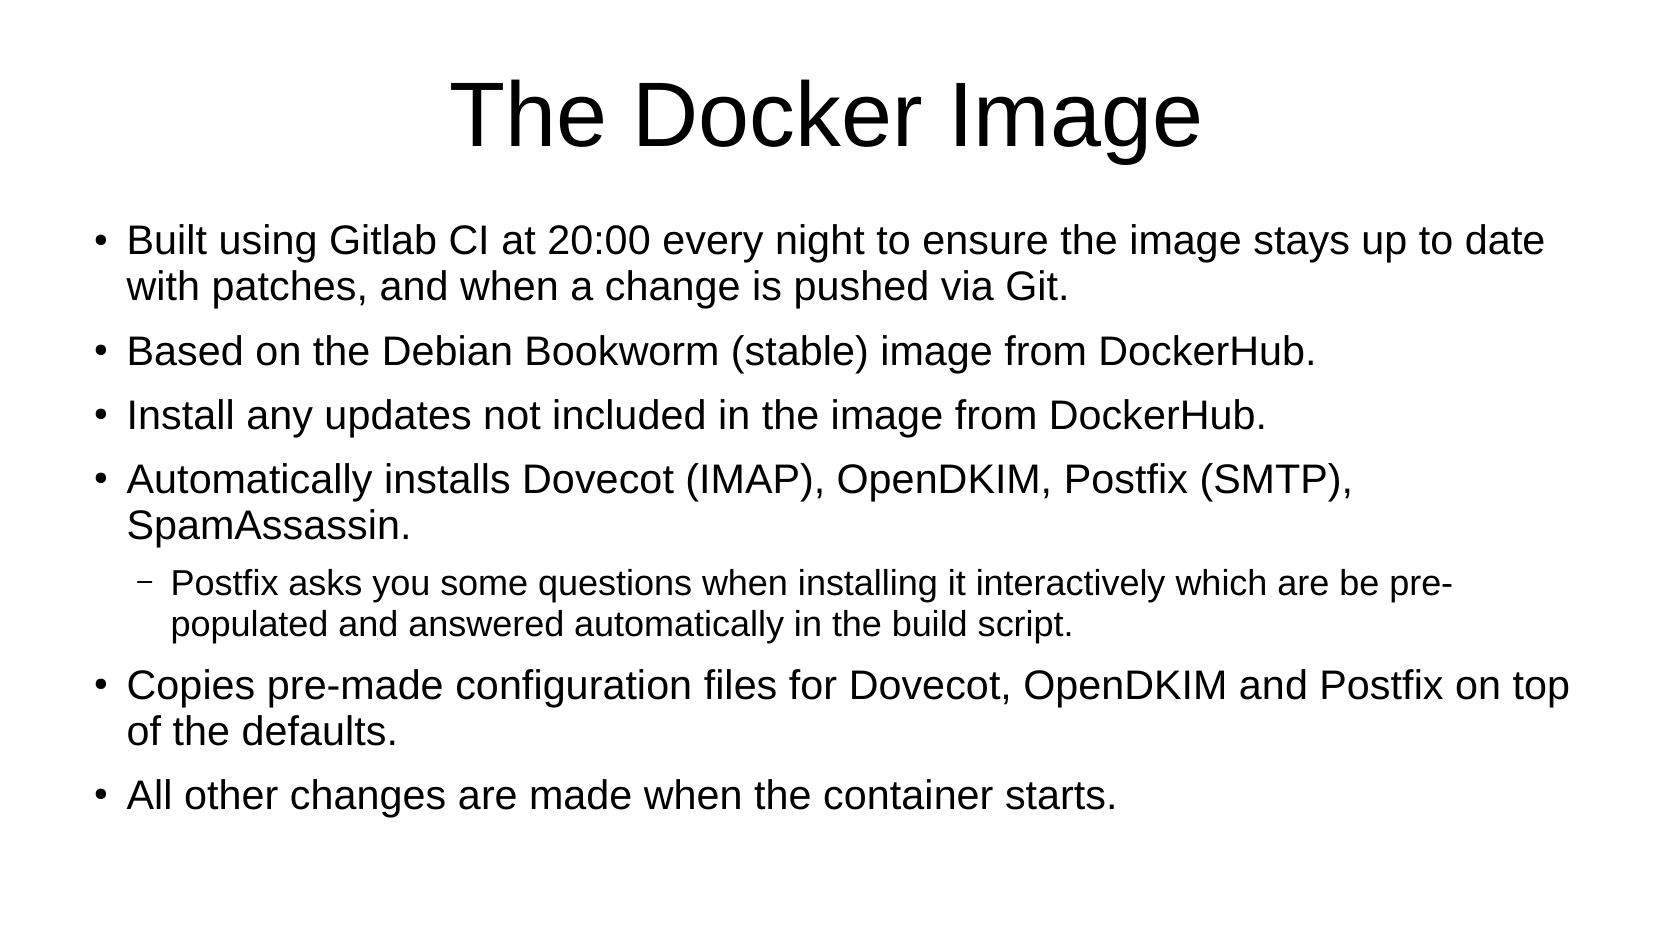

# The Docker Image
Built using Gitlab CI at 20:00 every night to ensure the image stays up to date with patches, and when a change is pushed via Git.
Based on the Debian Bookworm (stable) image from DockerHub.
Install any updates not included in the image from DockerHub.
Automatically installs Dovecot (IMAP), OpenDKIM, Postfix (SMTP), SpamAssassin.
Postfix asks you some questions when installing it interactively which are be pre-populated and answered automatically in the build script.
Copies pre-made configuration files for Dovecot, OpenDKIM and Postfix on top of the defaults.
All other changes are made when the container starts.